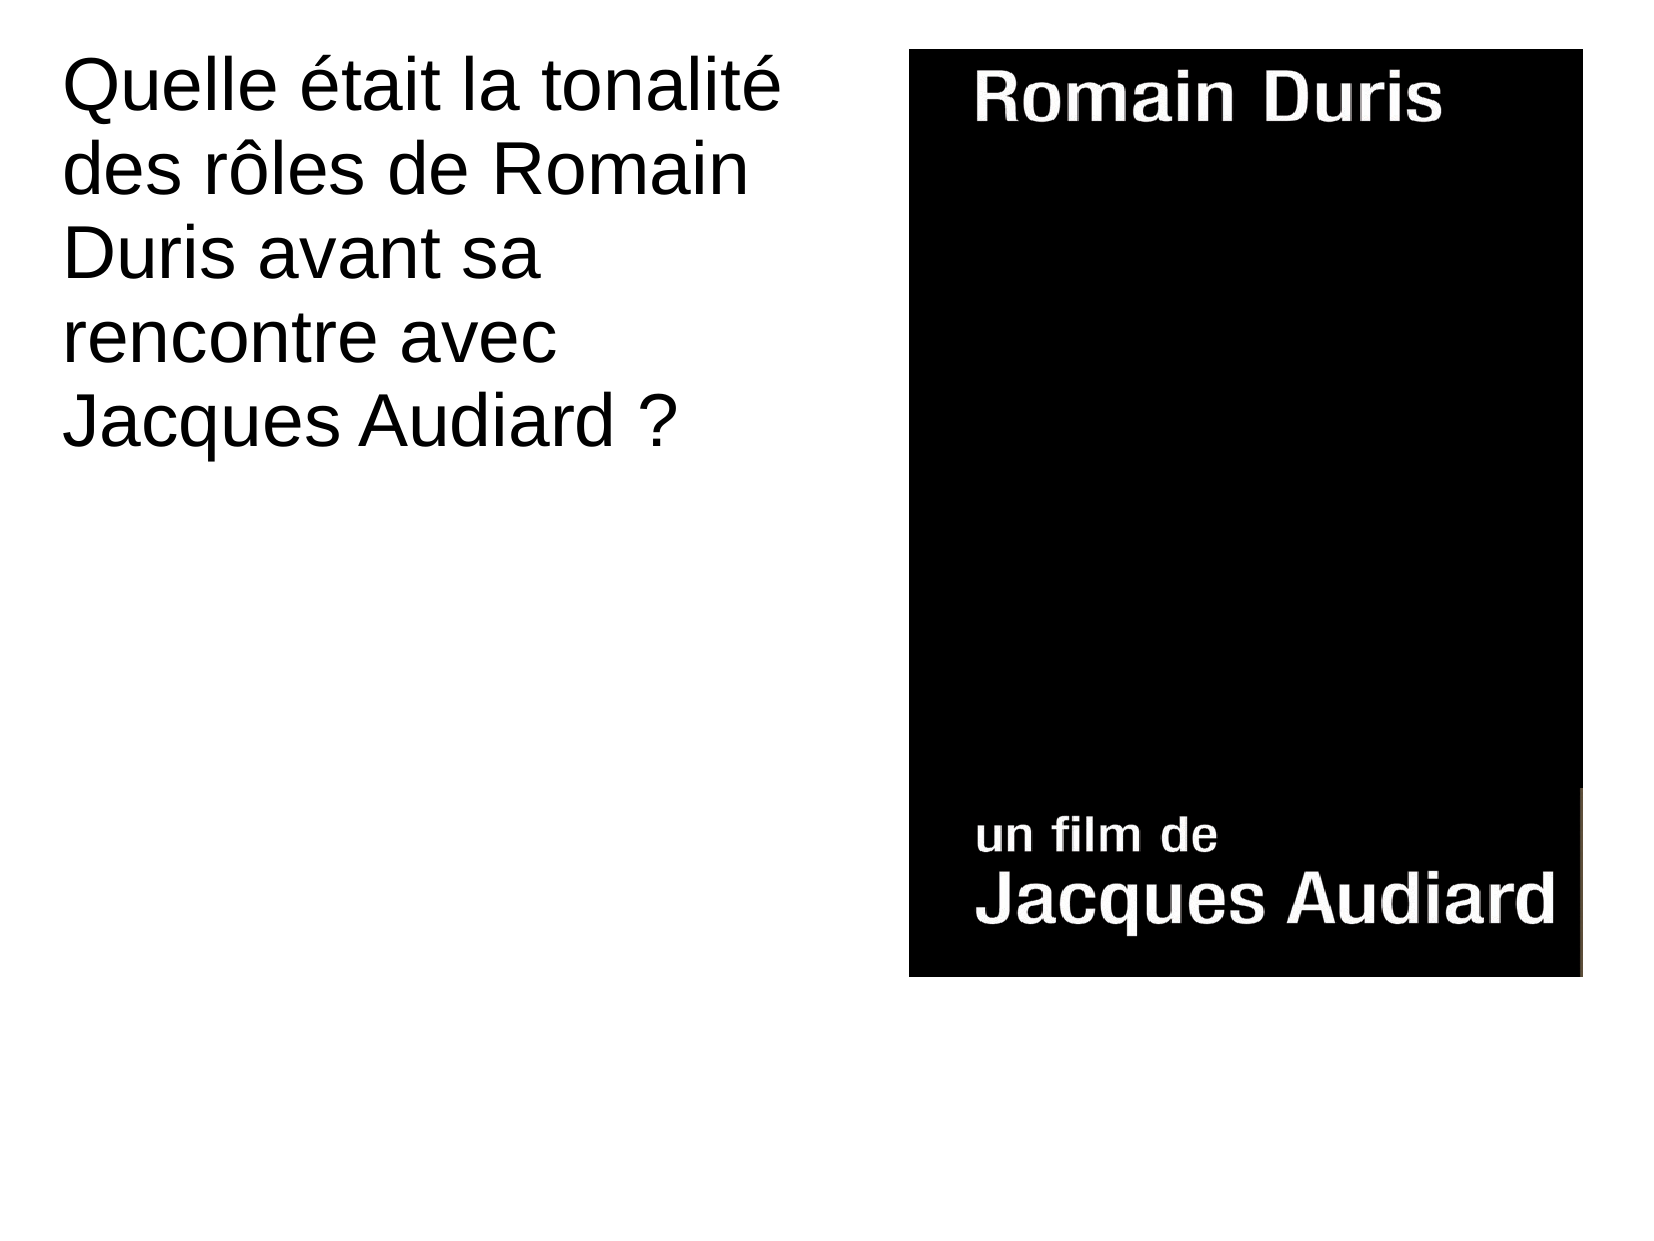

Quelle était la tonalité des rôles de Romain Duris avant sa rencontre avec Jacques Audiard ?
#